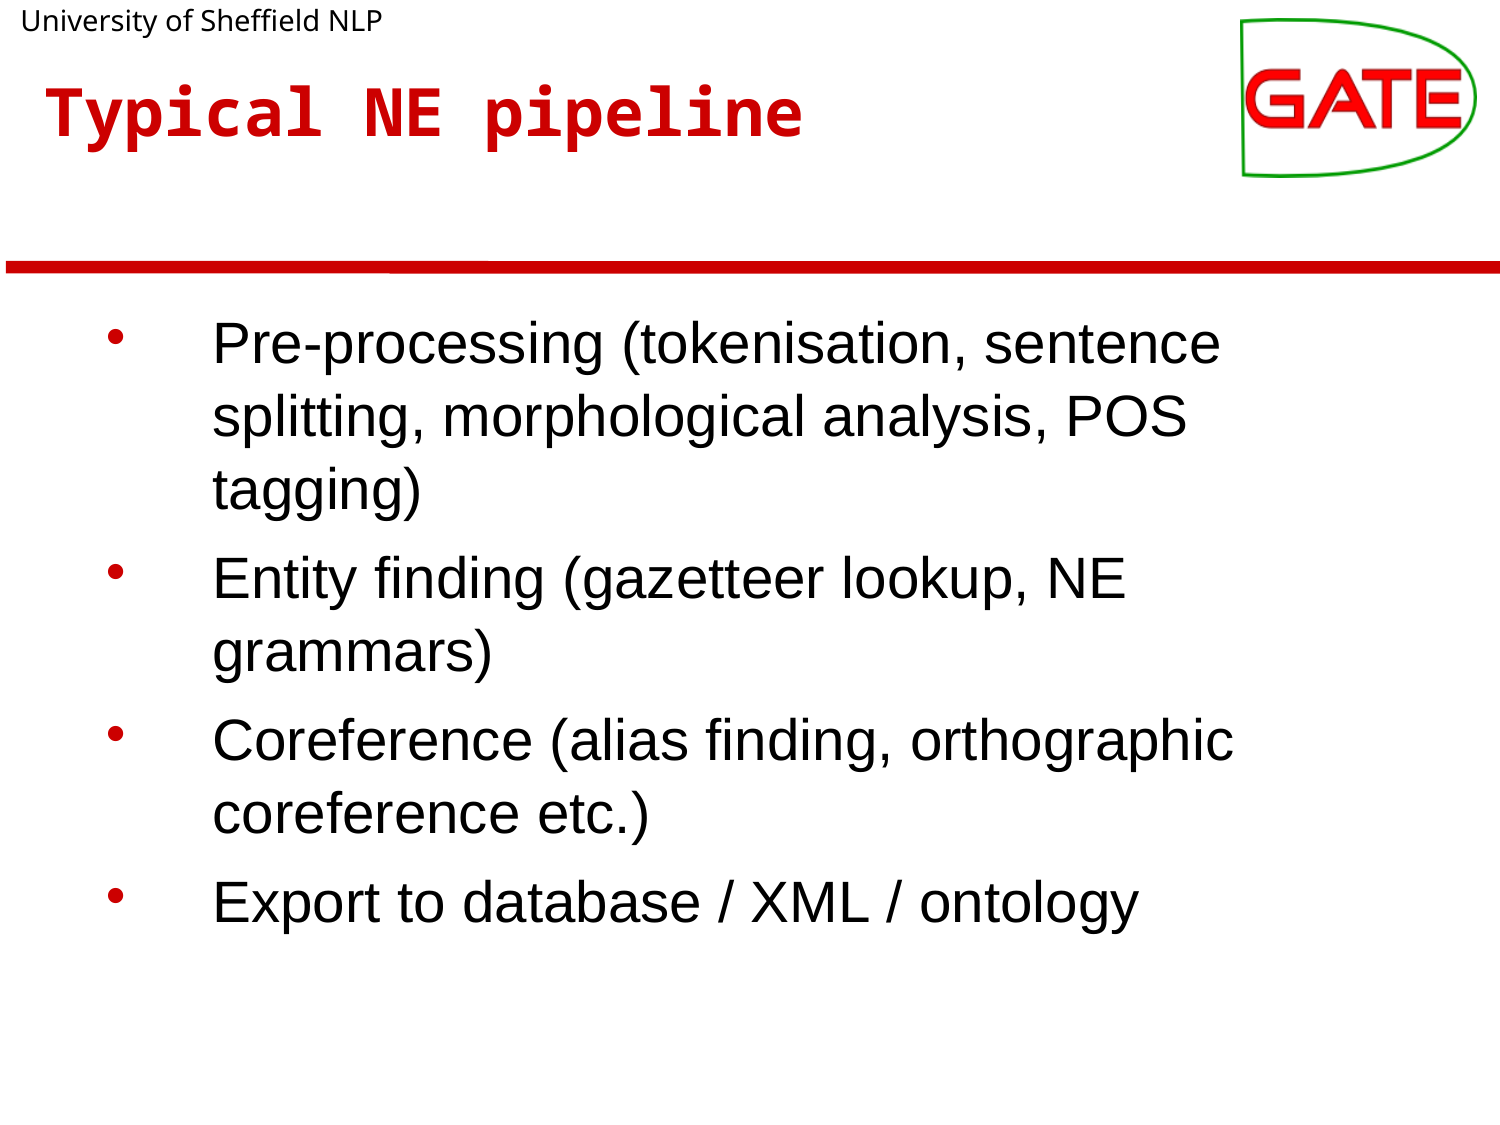

# Typical NE pipeline
Pre-processing (tokenisation, sentence splitting, morphological analysis, POS tagging)‏
Entity finding (gazetteer lookup, NE grammars)‏
Coreference (alias finding, orthographic coreference etc.)‏
Export to database / XML / ontology